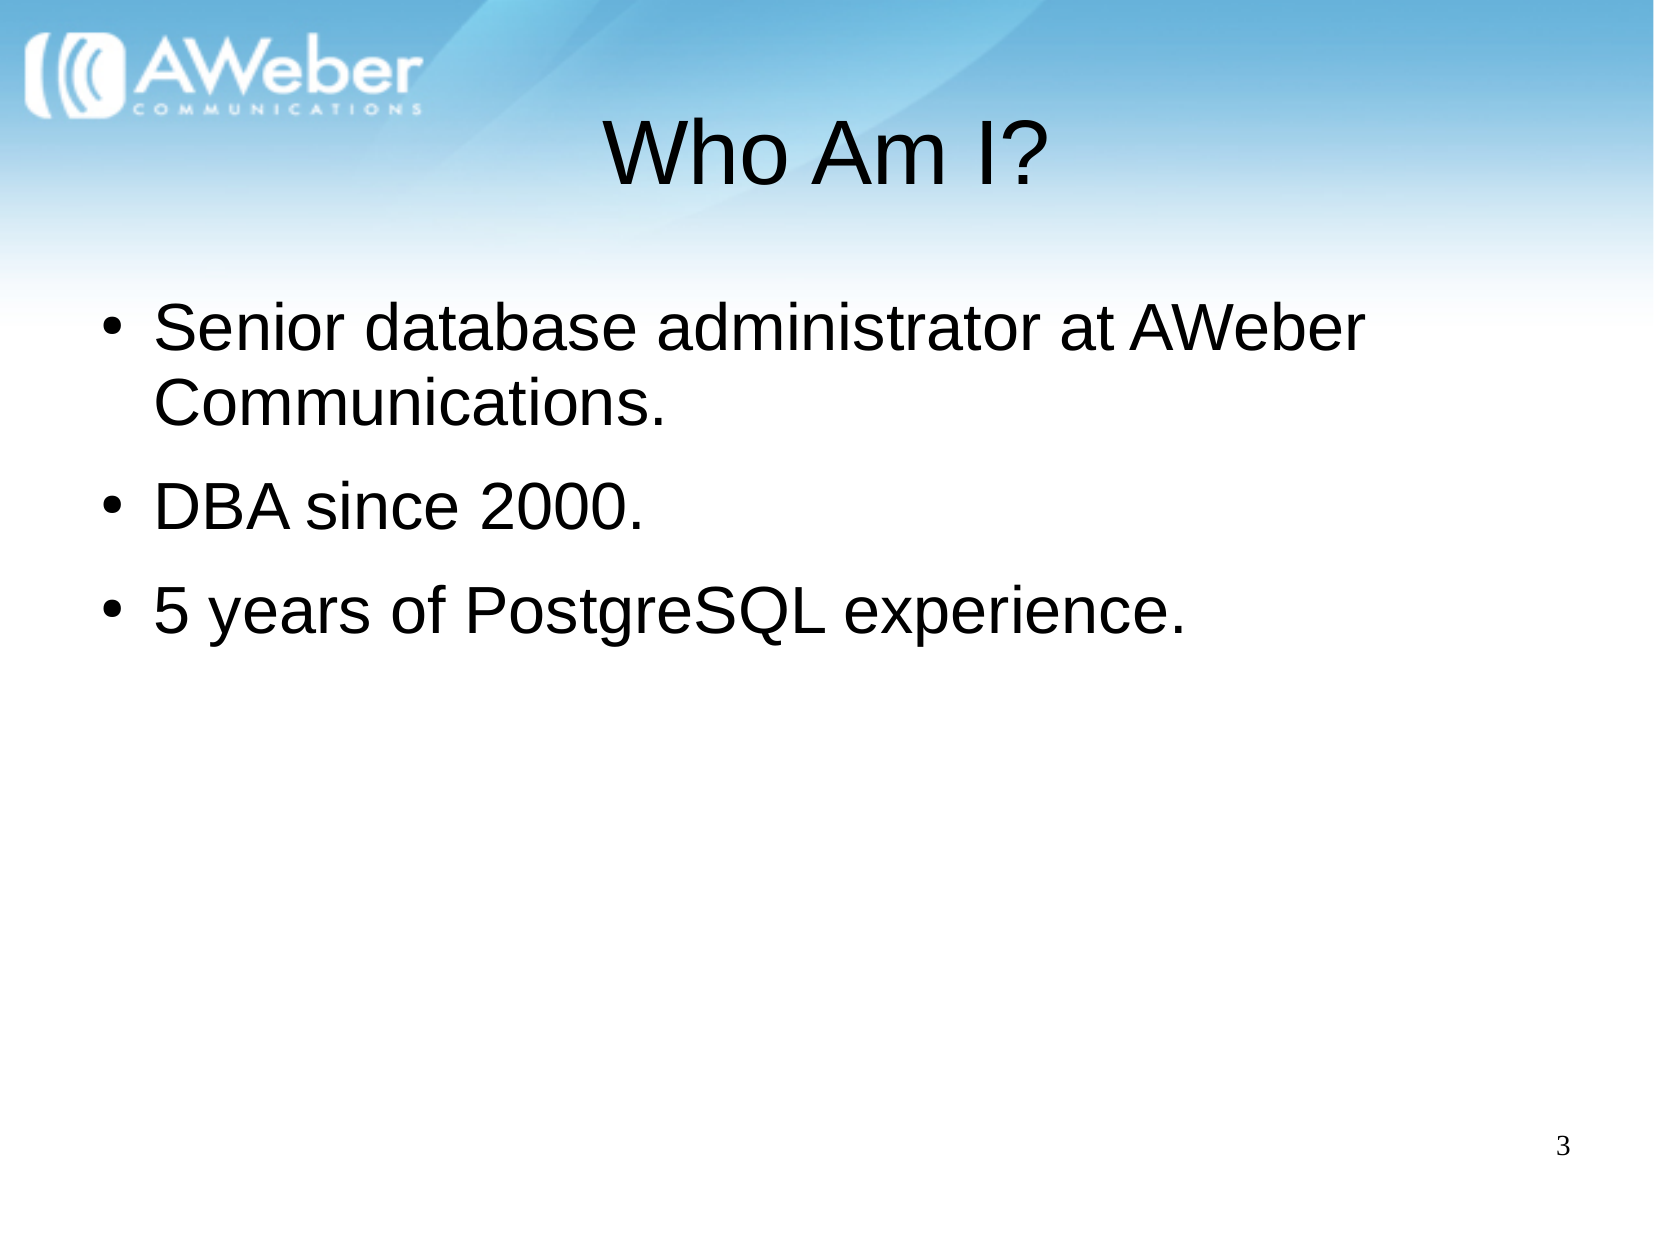

# Who Am I?
Senior database administrator at AWeber Communications.
DBA since 2000.
5 years of PostgreSQL experience.
3